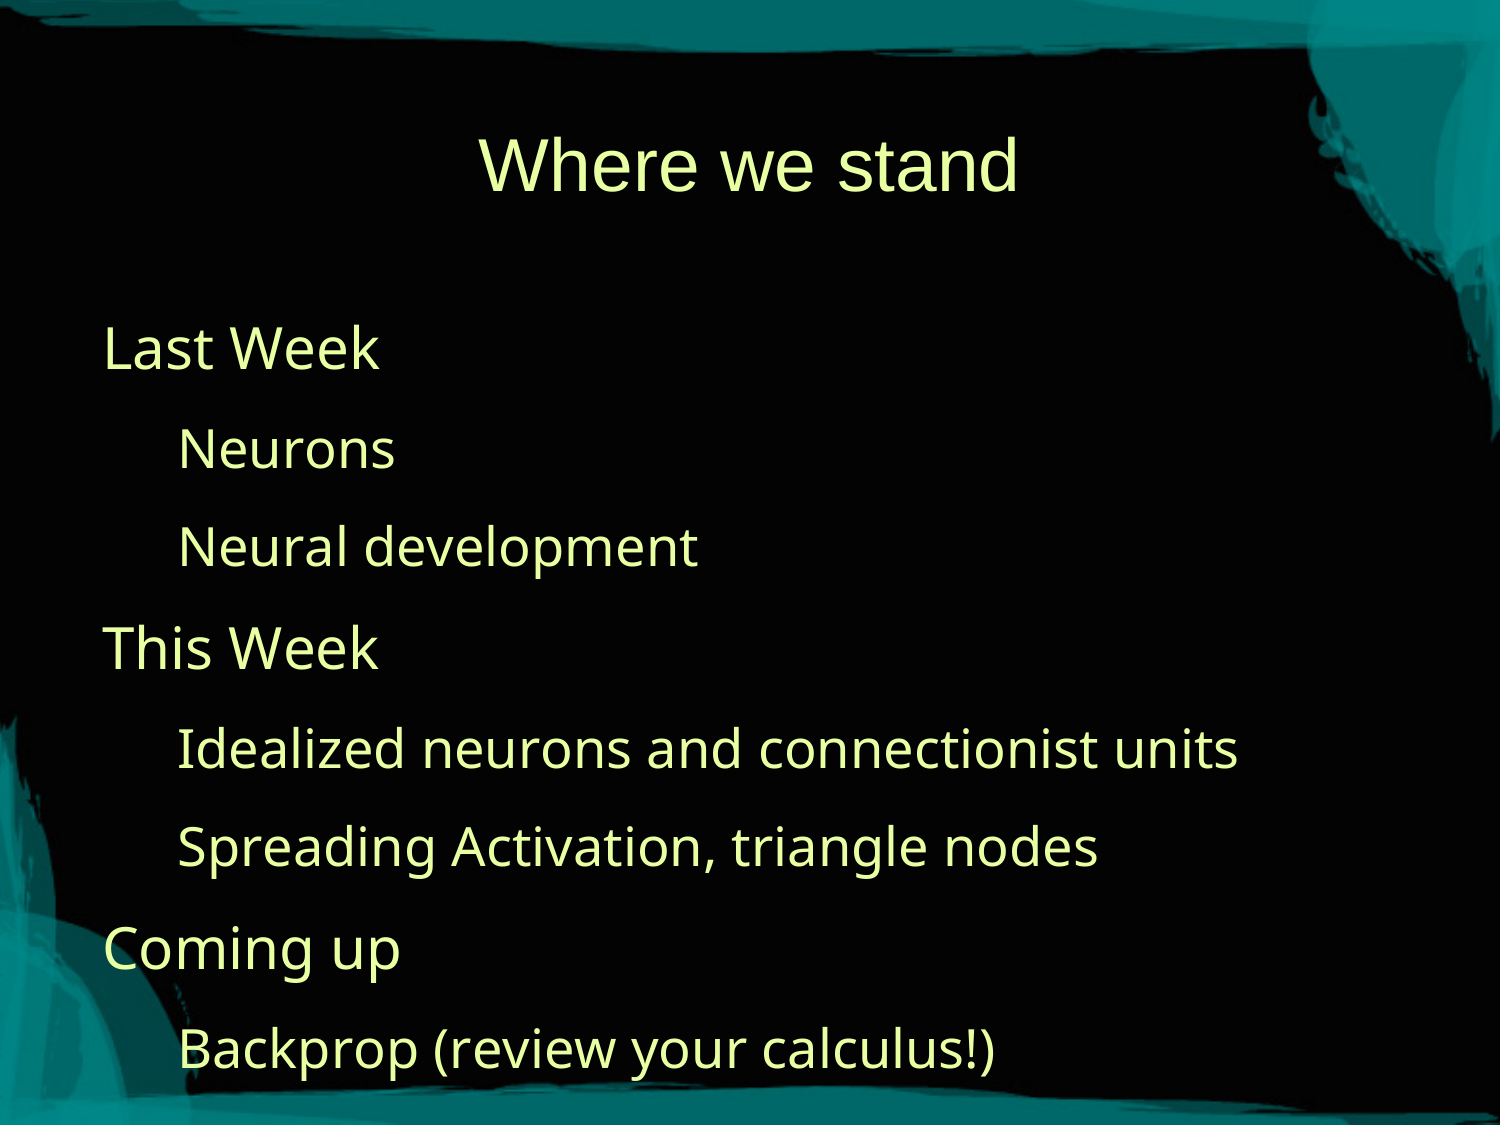

# Where we stand
Last Week
Neurons
Neural development
This Week
Idealized neurons and connectionist units
Spreading Activation, triangle nodes
Coming up
Backprop (review your calculus!)